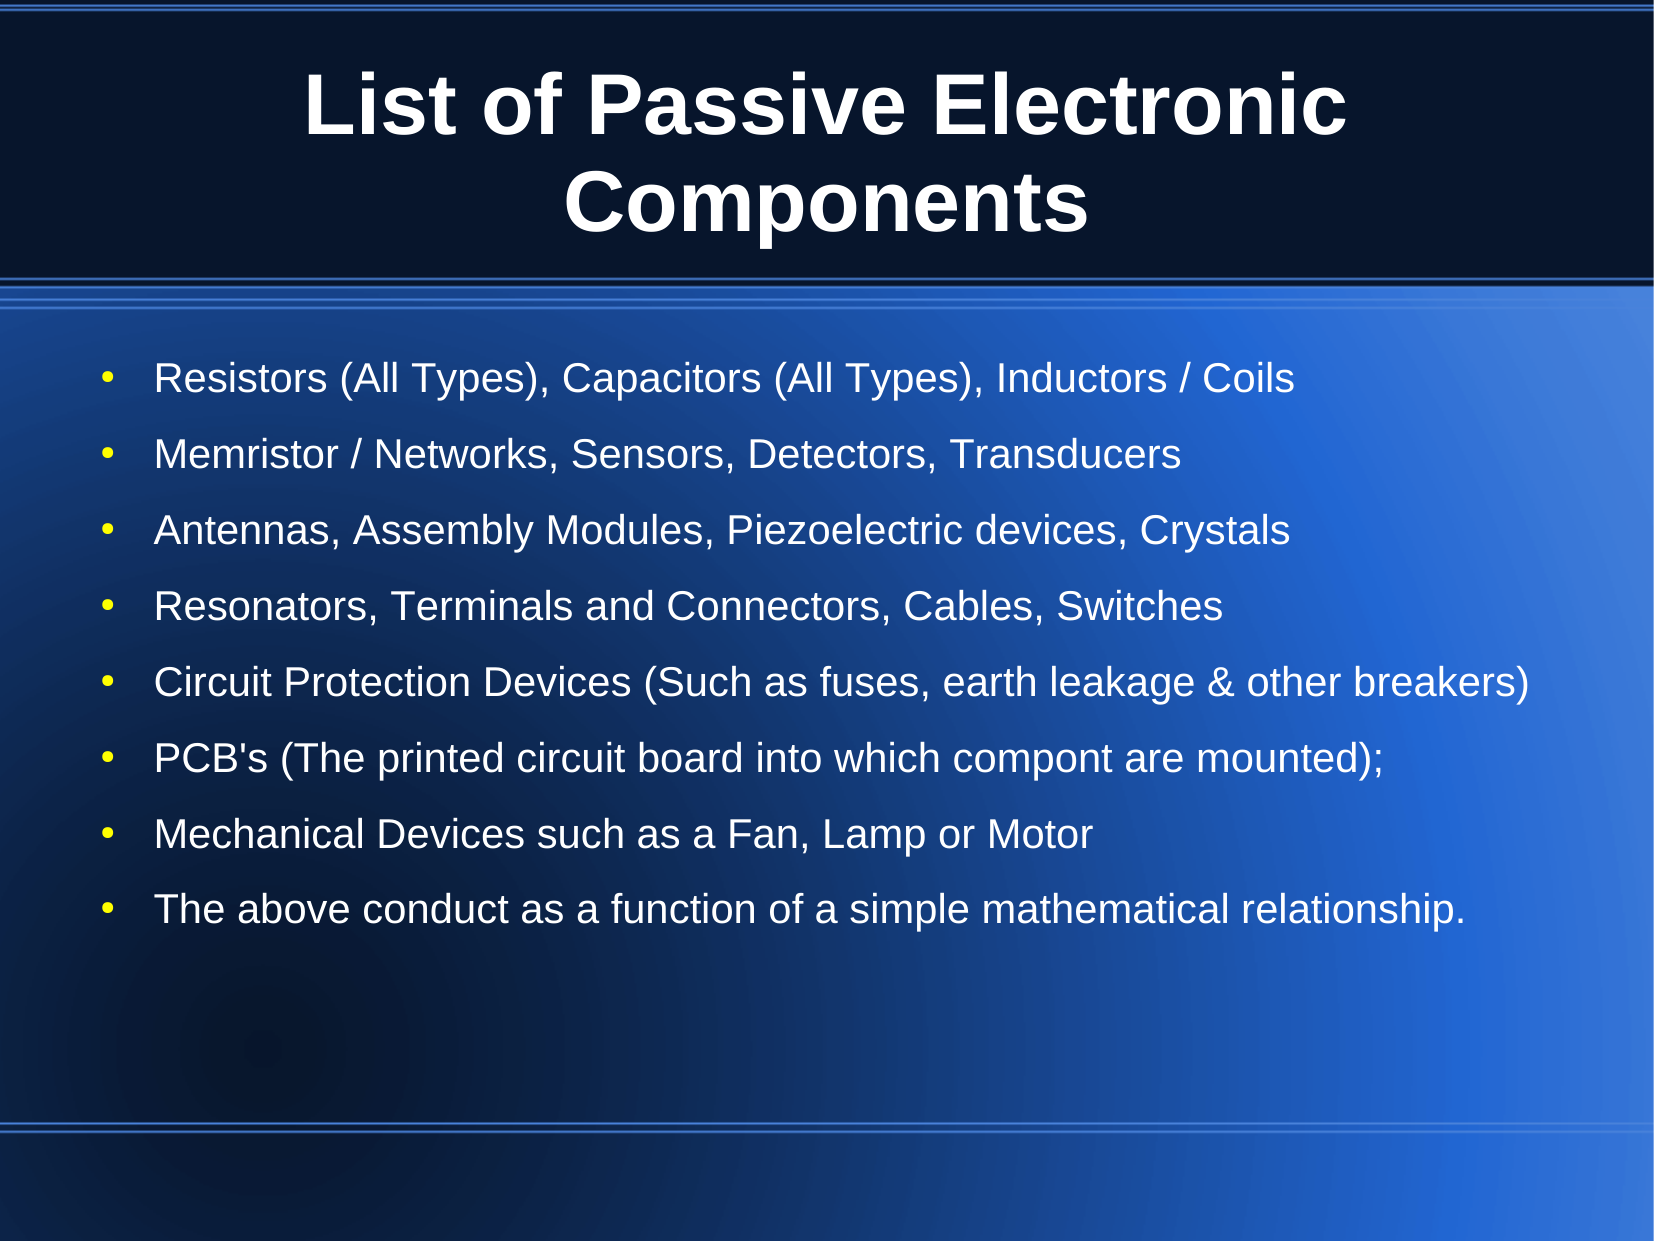

# List of Passive Electronic Components
Resistors (All Types), Capacitors (All Types), Inductors / Coils
Memristor / Networks, Sensors, Detectors, Transducers
Antennas, Assembly Modules, Piezoelectric devices, Crystals
Resonators, Terminals and Connectors, Cables, Switches
Circuit Protection Devices (Such as fuses, earth leakage & other breakers)
PCB's (The printed circuit board into which compont are mounted);
Mechanical Devices such as a Fan, Lamp or Motor
The above conduct as a function of a simple mathematical relationship.